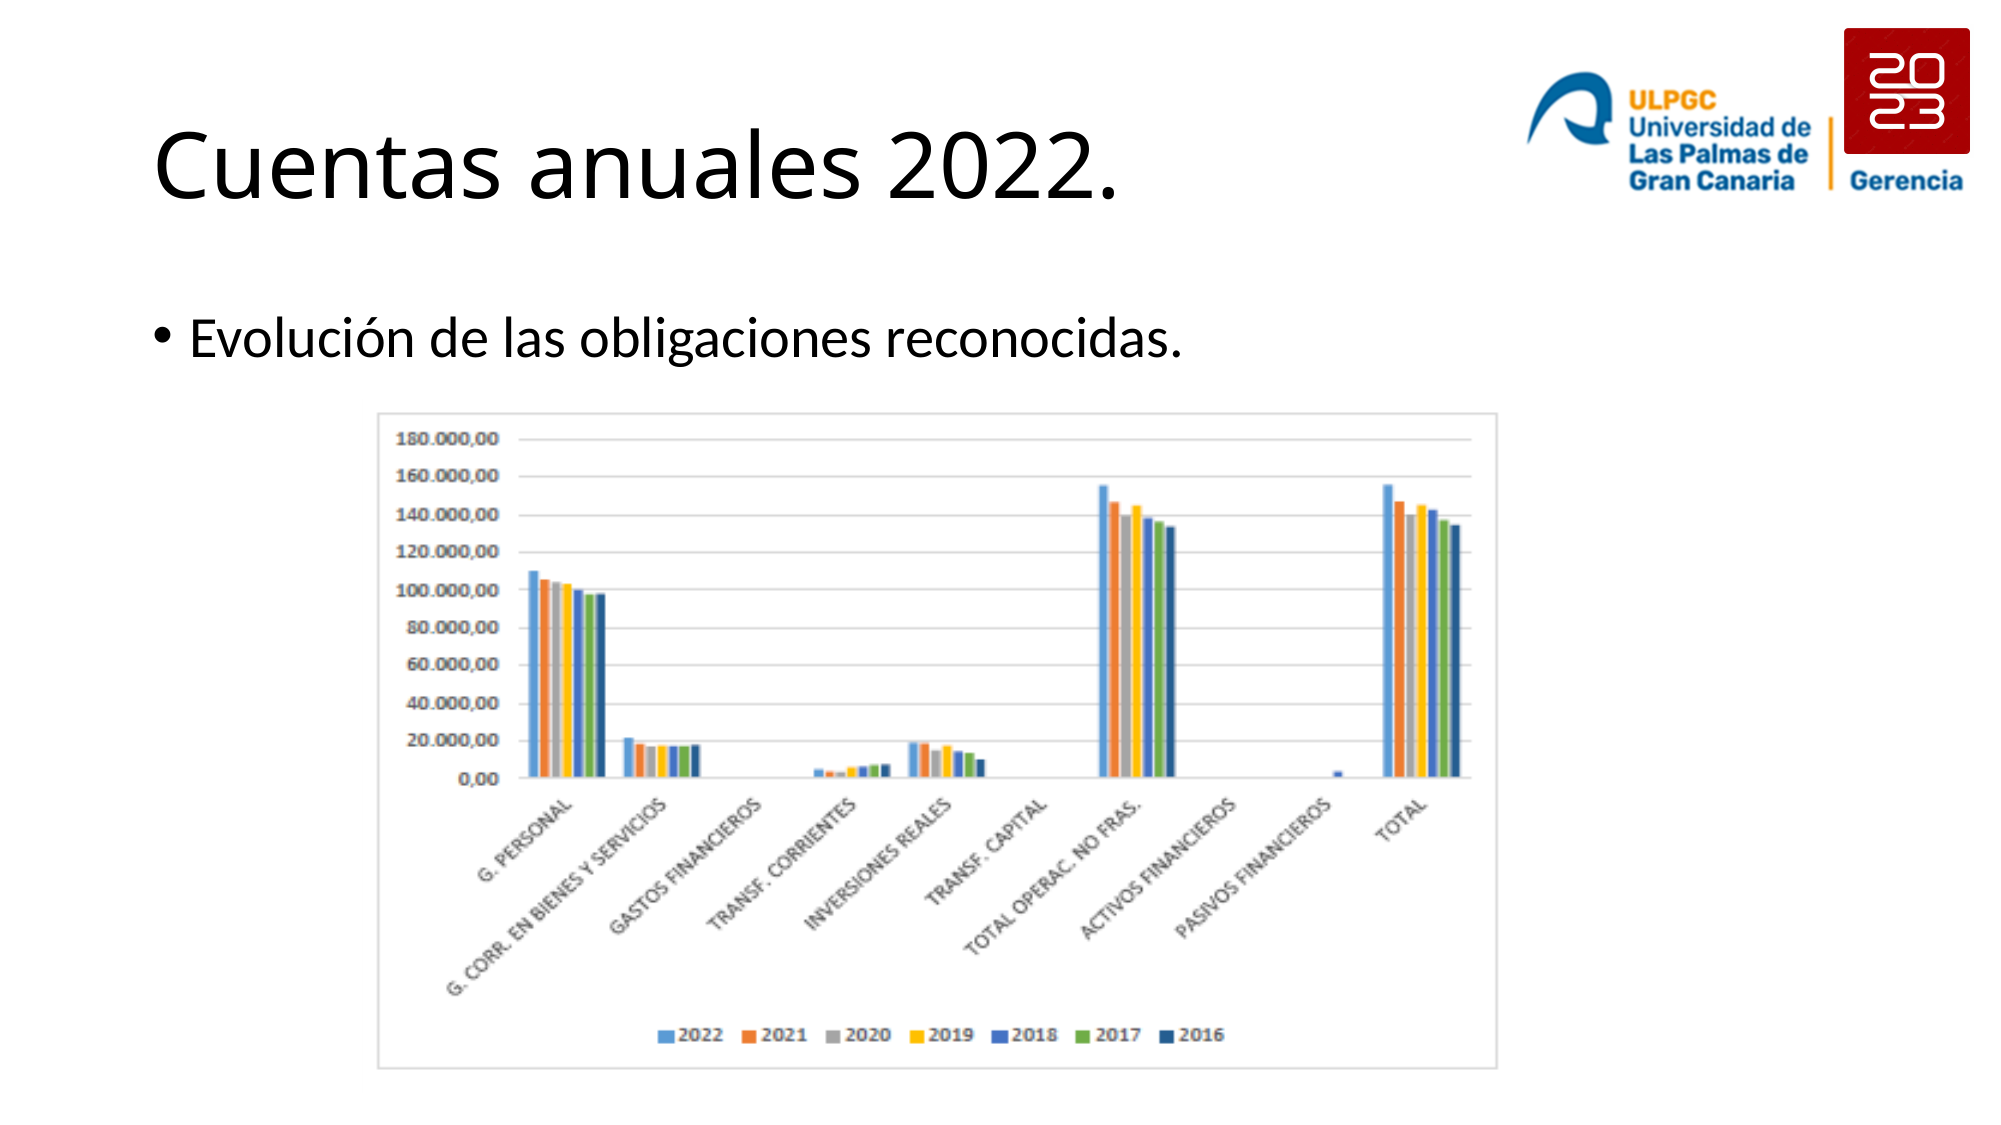

# Cuentas anuales 2022.
Evolución de las obligaciones reconocidas.